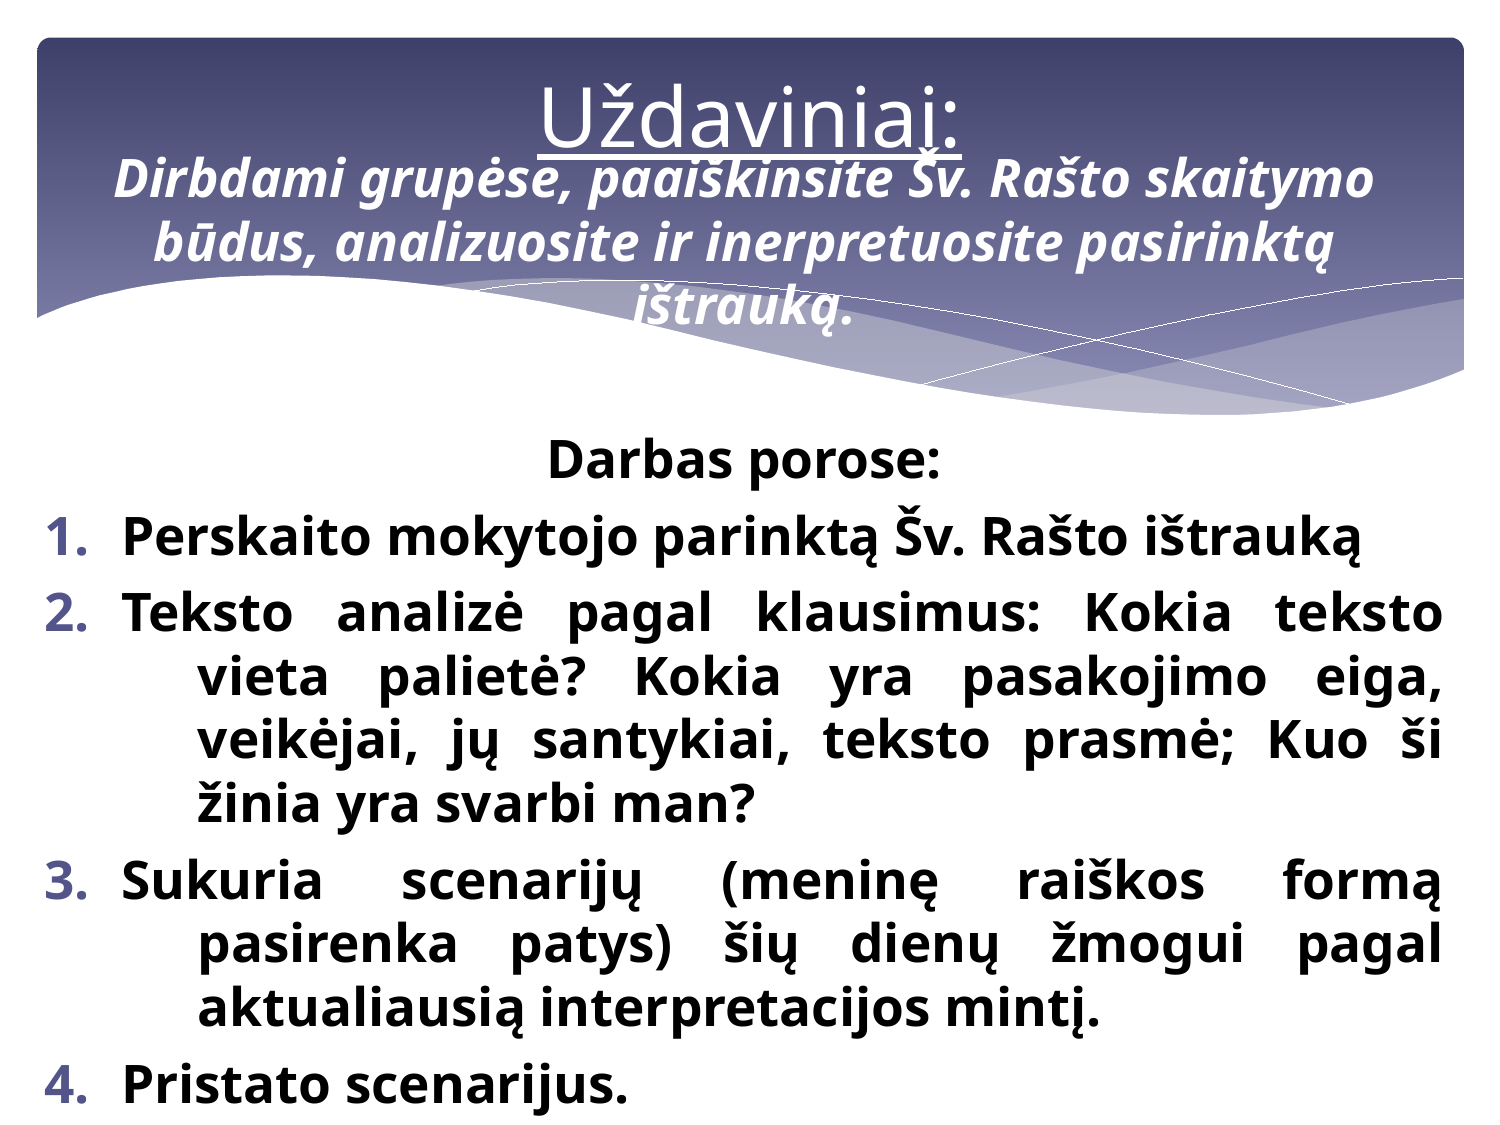

Uždaviniai:
# Dirbdami grupėse, paaiškinsite Šv. Rašto skaitymo būdus, analizuosite ir inerpretuosite pasirinktą ištrauką.
Darbas porose:
Perskaito mokytojo parinktą Šv. Rašto ištrauką
Teksto analizė pagal klausimus: Kokia teksto vieta palietė? Kokia yra pasakojimo eiga, veikėjai, jų santykiai, teksto prasmė; Kuo ši žinia yra svarbi man?
Sukuria scenarijų (meninę raiškos formą pasirenka patys) šių dienų žmogui pagal aktualiausią interpretacijos mintį.
Pristato scenarijus.